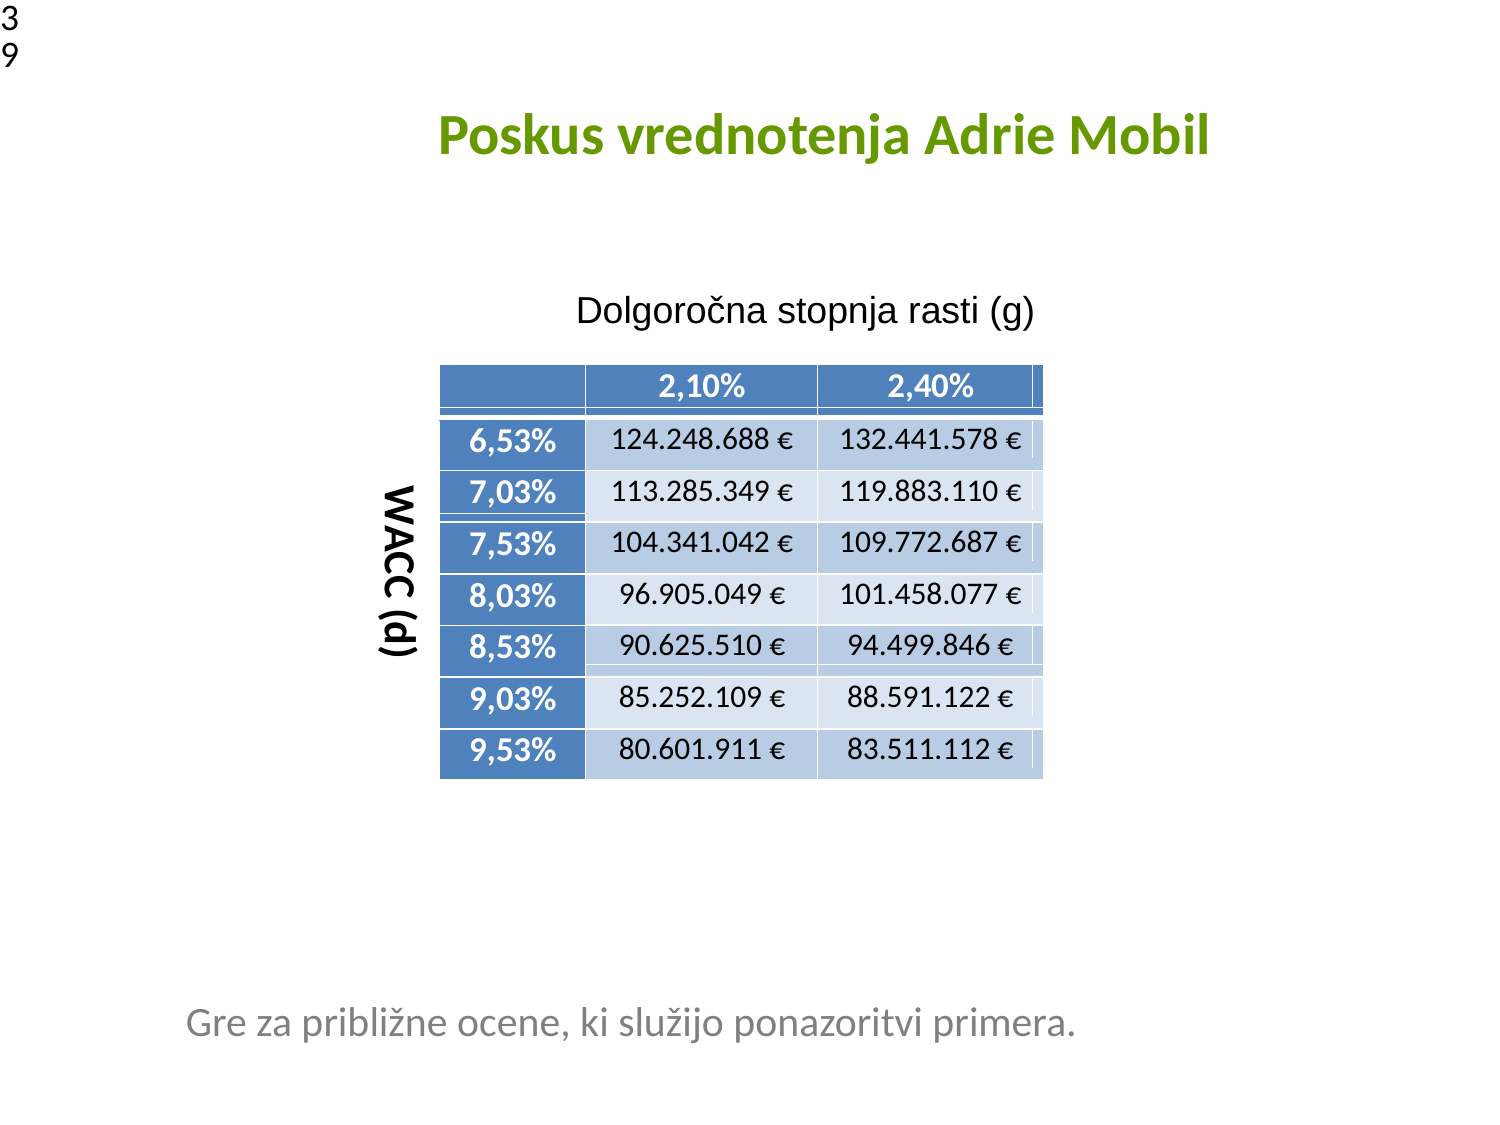

# Poskus vrednotenja Adrie Mobil
Dolgoročna stopnja rasti (g)
Gre za približne ocene, ki služijo ponazoritvi primera.